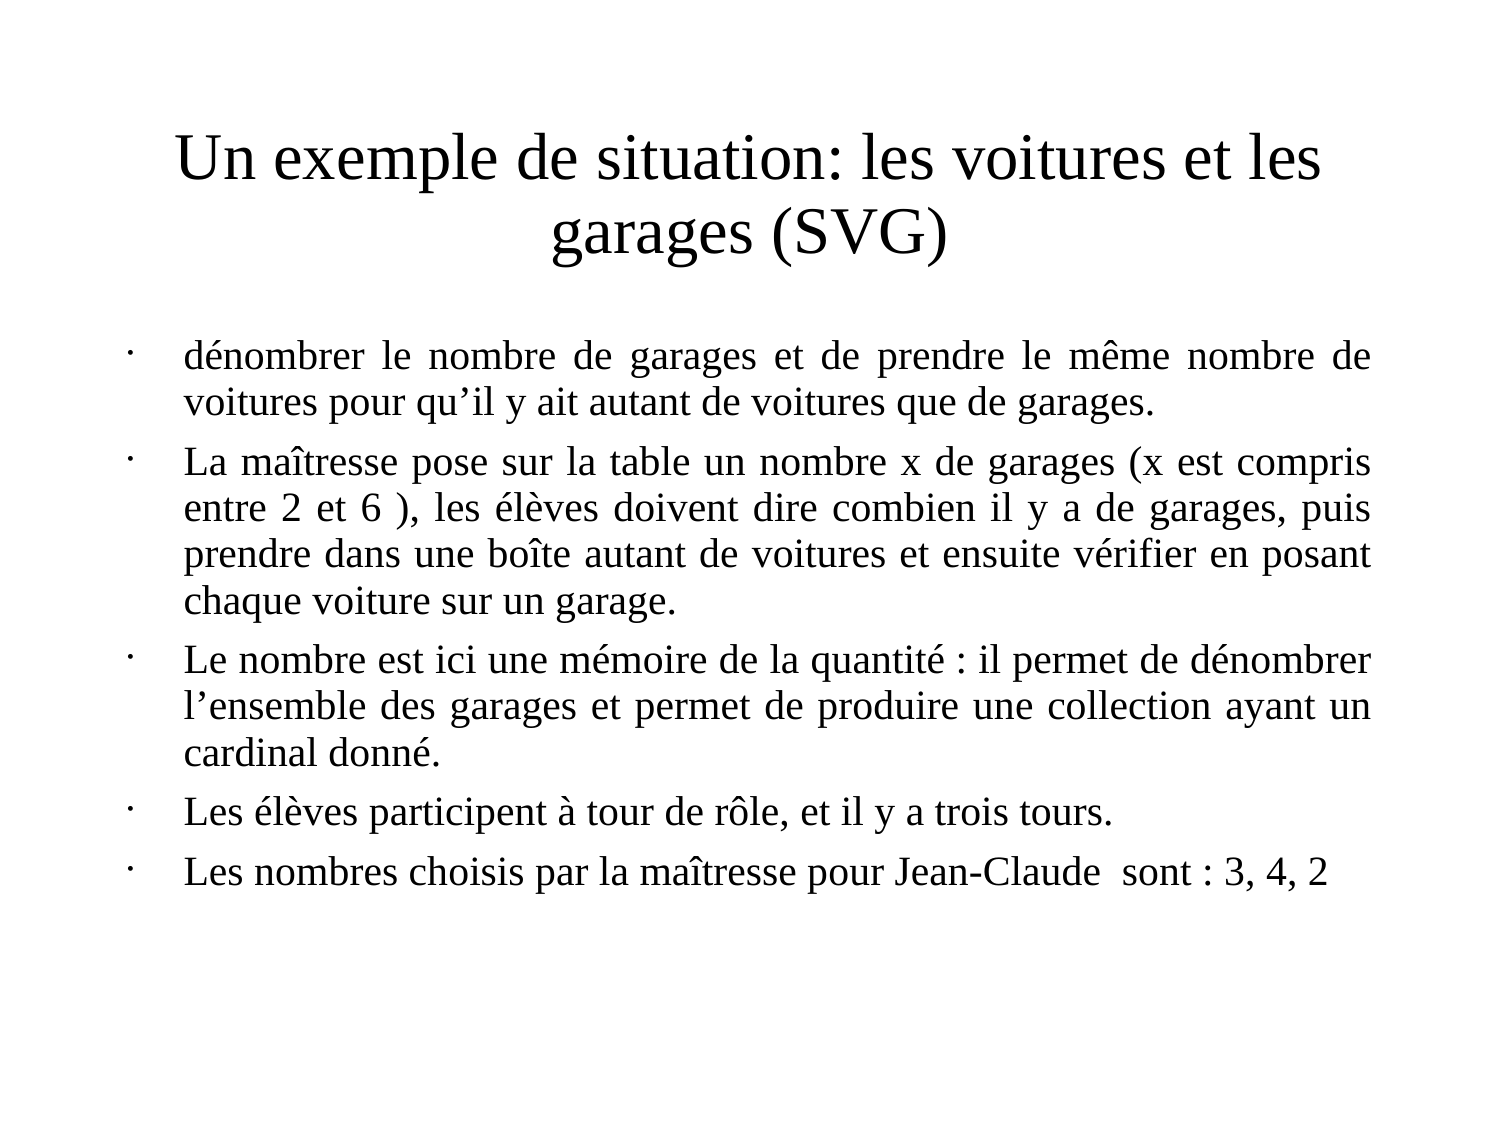

# Un exemple de situation: les voitures et les garages (SVG)
dénombrer le nombre de garages et de prendre le même nombre de voitures pour qu’il y ait autant de voitures que de garages.
La maîtresse pose sur la table un nombre x de garages (x est compris entre 2 et 6 ), les élèves doivent dire combien il y a de garages, puis prendre dans une boîte autant de voitures et ensuite vérifier en posant chaque voiture sur un garage.
Le nombre est ici une mémoire de la quantité : il permet de dénombrer l’ensemble des garages et permet de produire une collection ayant un cardinal donné.
Les élèves participent à tour de rôle, et il y a trois tours.
Les nombres choisis par la maîtresse pour Jean-Claude sont : 3, 4, 2